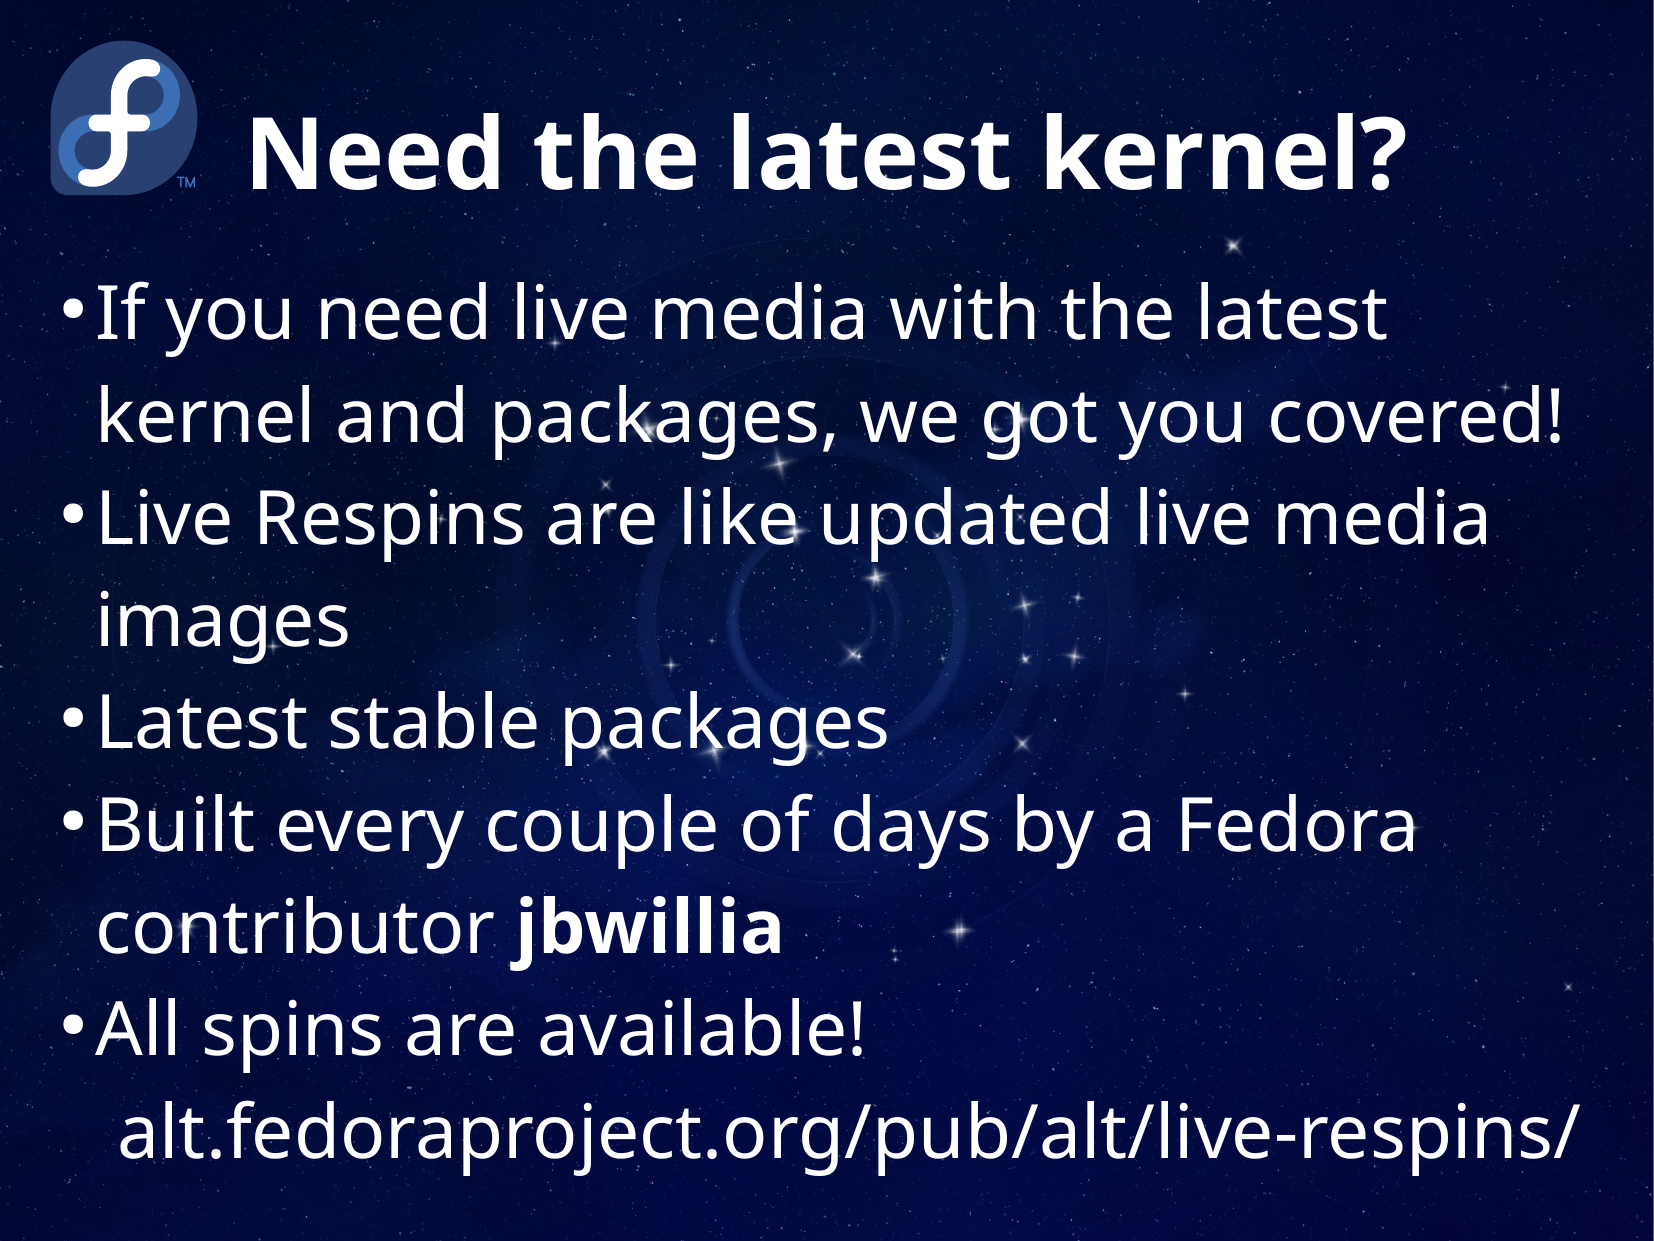

Need the latest kernel?
If you need live media with the latest kernel and packages, we got you covered!
Live Respins are like updated live media images
Latest stable packages
Built every couple of days by a Fedora contributor jbwillia
All spins are available!
alt.fedoraproject.org/pub/alt/live-respins/